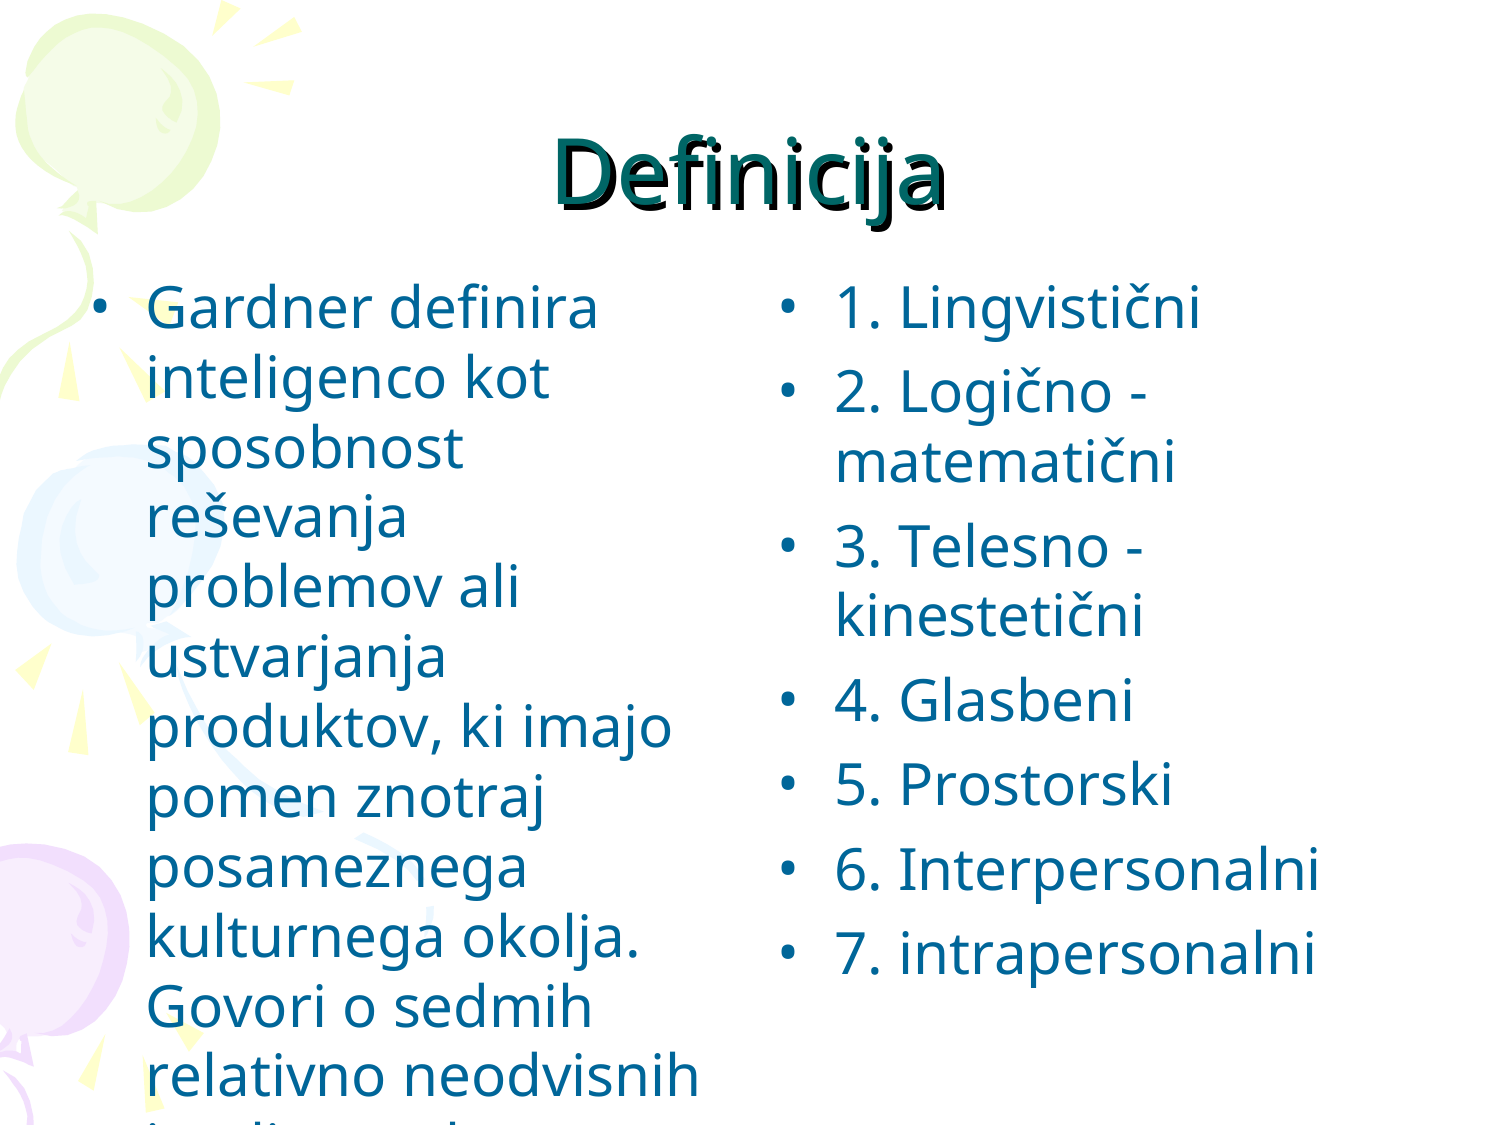

# Definicija
Gardner definira inteligenco kot sposobnost reševanja problemov ali ustvarjanja produktov, ki imajo pomen znotraj posameznega kulturnega okolja. Govori o sedmih relativno neodvisnih inteligencah:
1. Lingvistični
2. Logično - matematični
3. Telesno - kinestetični
4. Glasbeni
5. Prostorski
6. Interpersonalni
7. intrapersonalni